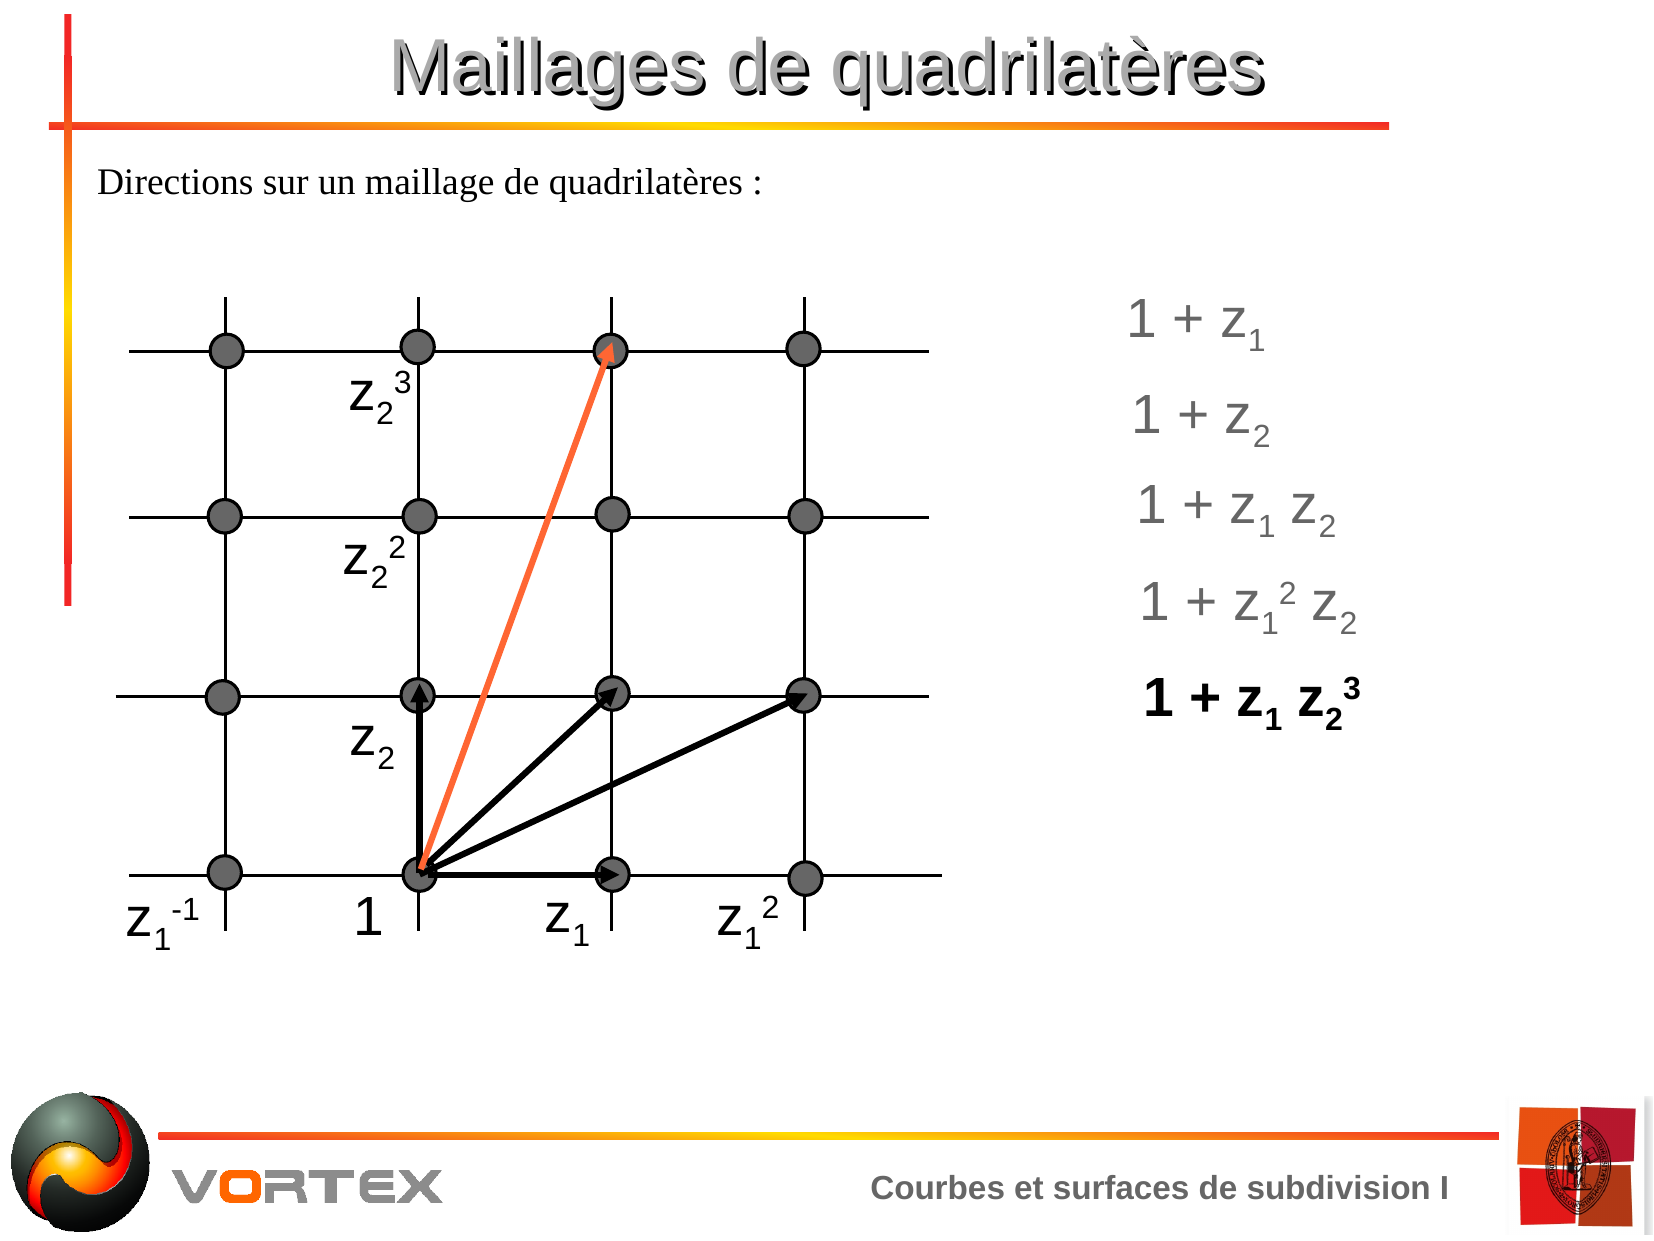

# Maillages de quadrilatères
Directions sur un maillage de quadrilatères :
1 + z1
z23
1 + z2
1 + z1 z2
z22
1 + z12 z2
1 + z1 z23
z2
z1
1
z12
z1-1